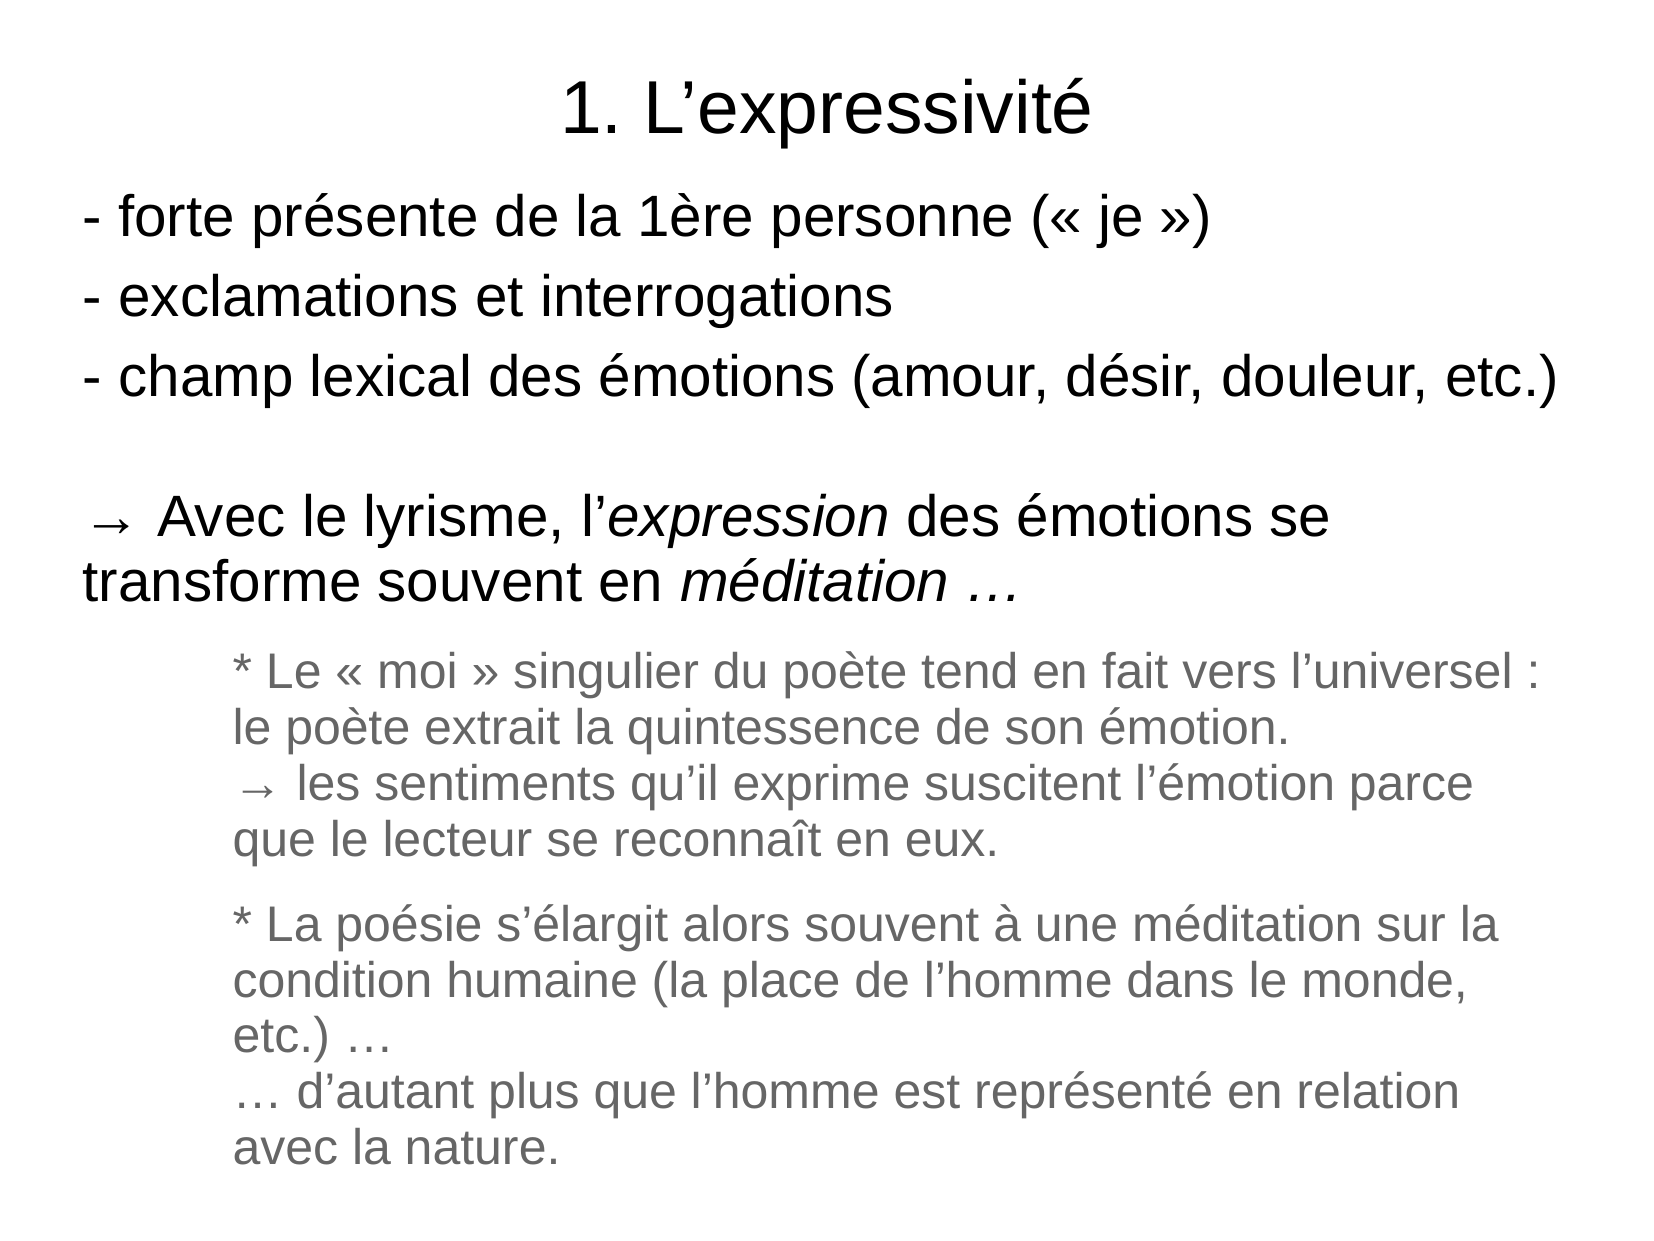

# 1. L’expressivité
- forte présente de la 1ère personne (« je »)
- exclamations et interrogations
- champ lexical des émotions (amour, désir, douleur, etc.)
→ Avec le lyrisme, l’expression des émotions se transforme souvent en méditation …
* Le « moi » singulier du poète tend en fait vers l’universel : le poète extrait la quintessence de son émotion.
→ les sentiments qu’il exprime suscitent l’émotion parce que le lecteur se reconnaît en eux.
* La poésie s’élargit alors souvent à une méditation sur la condition humaine (la place de l’homme dans le monde, etc.) …
… d’autant plus que l’homme est représenté en relation avec la nature.